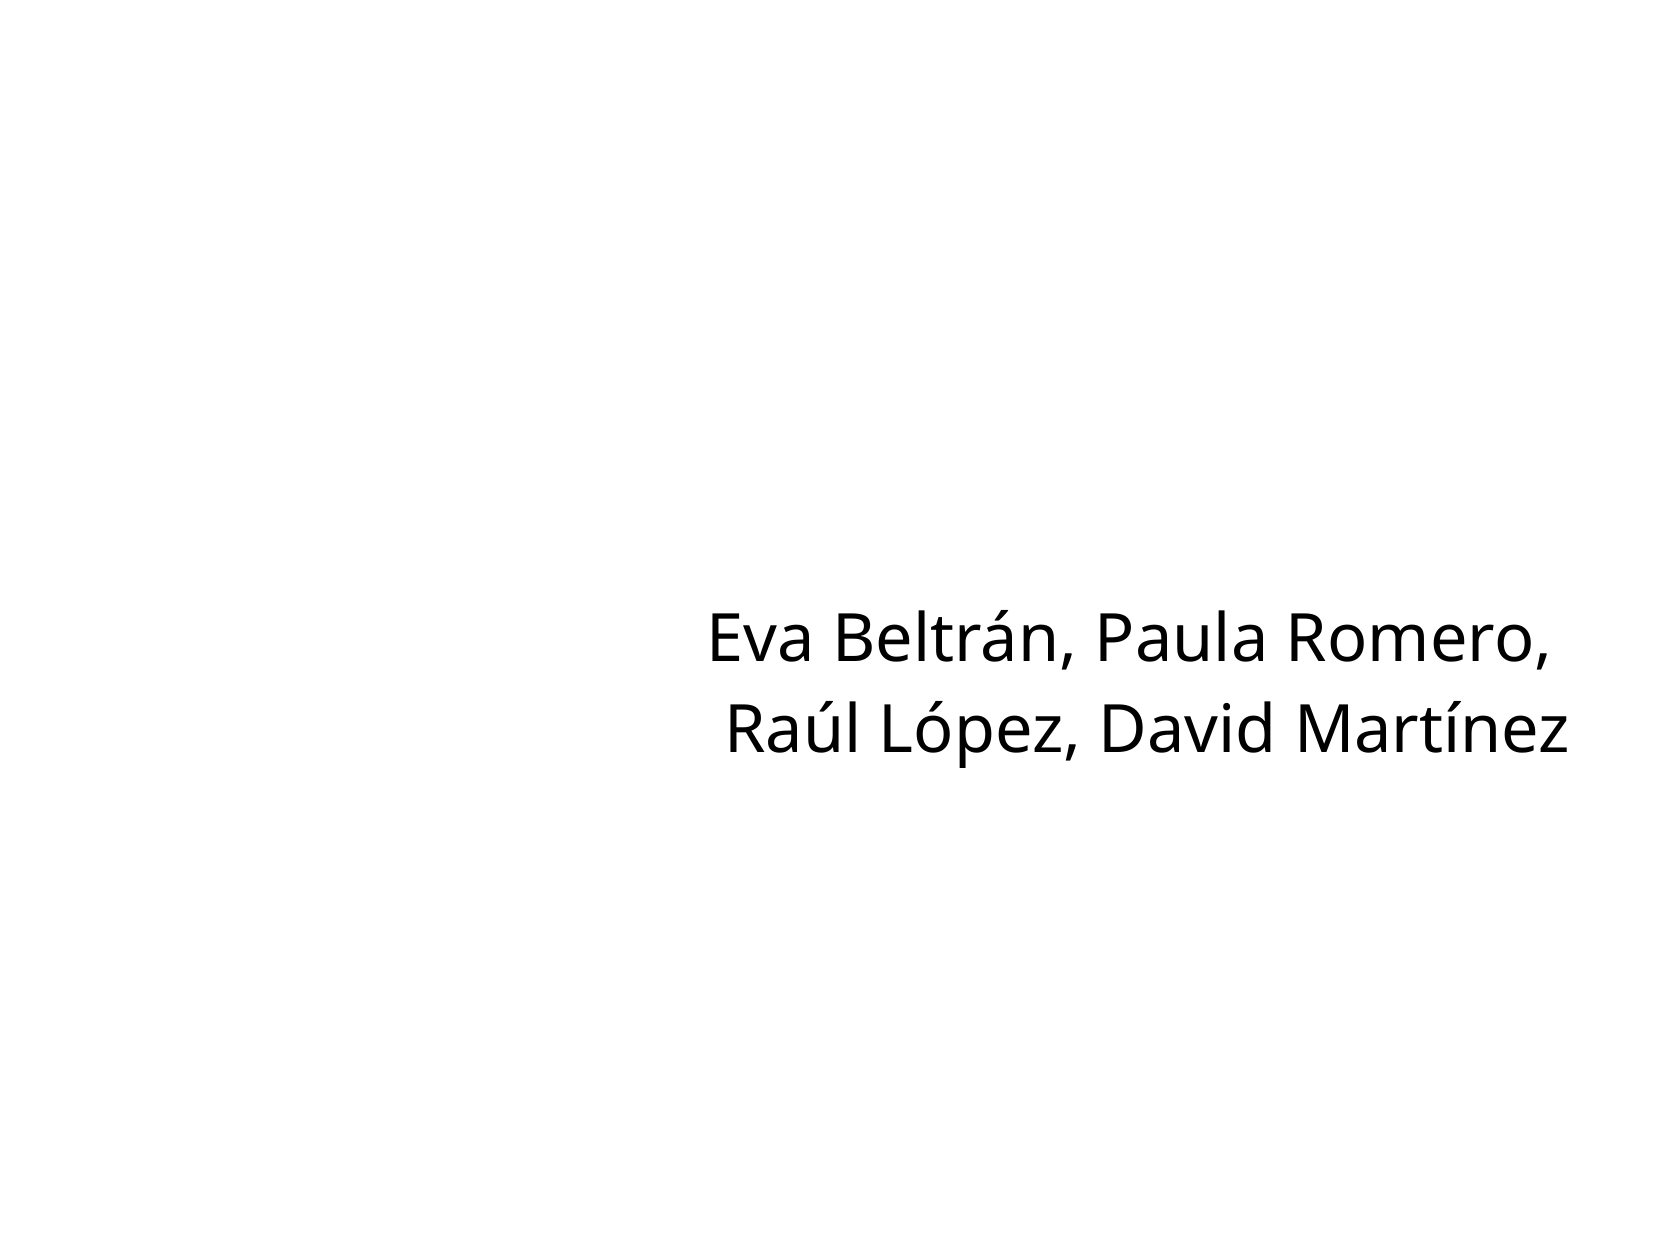

# Eva Beltrán, Paula Romero,
Raúl López, David Martínez